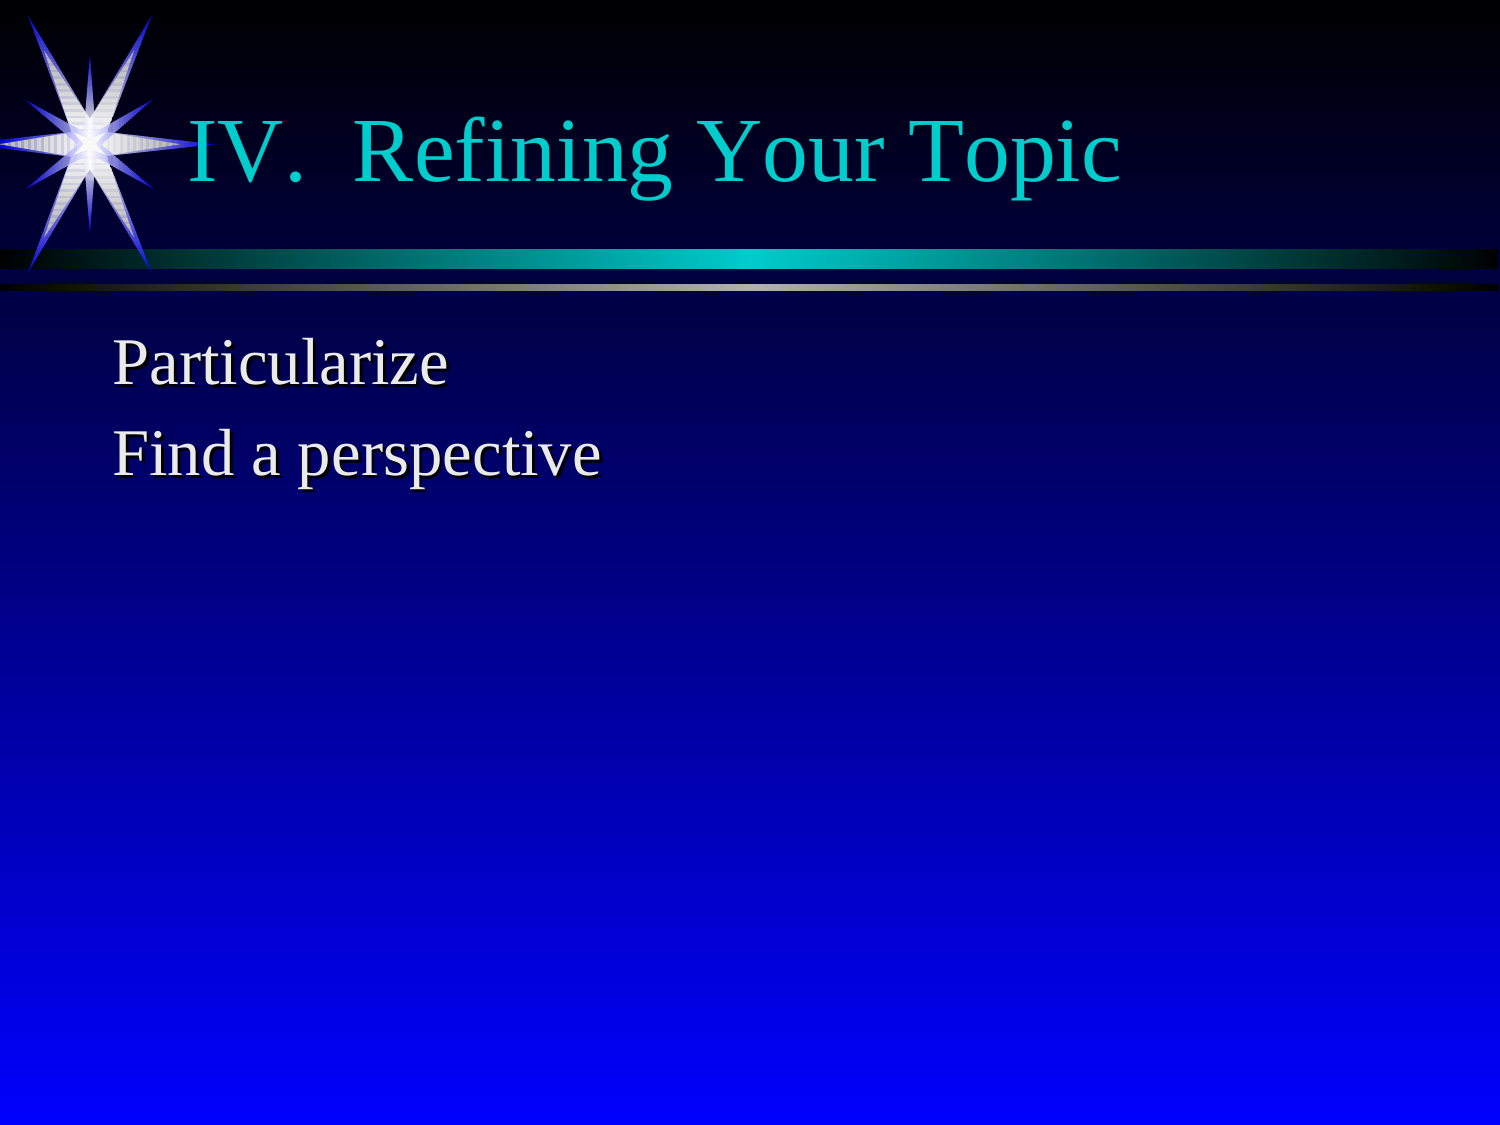

# IV. Refining Your Topic
Particularize
Find a perspective